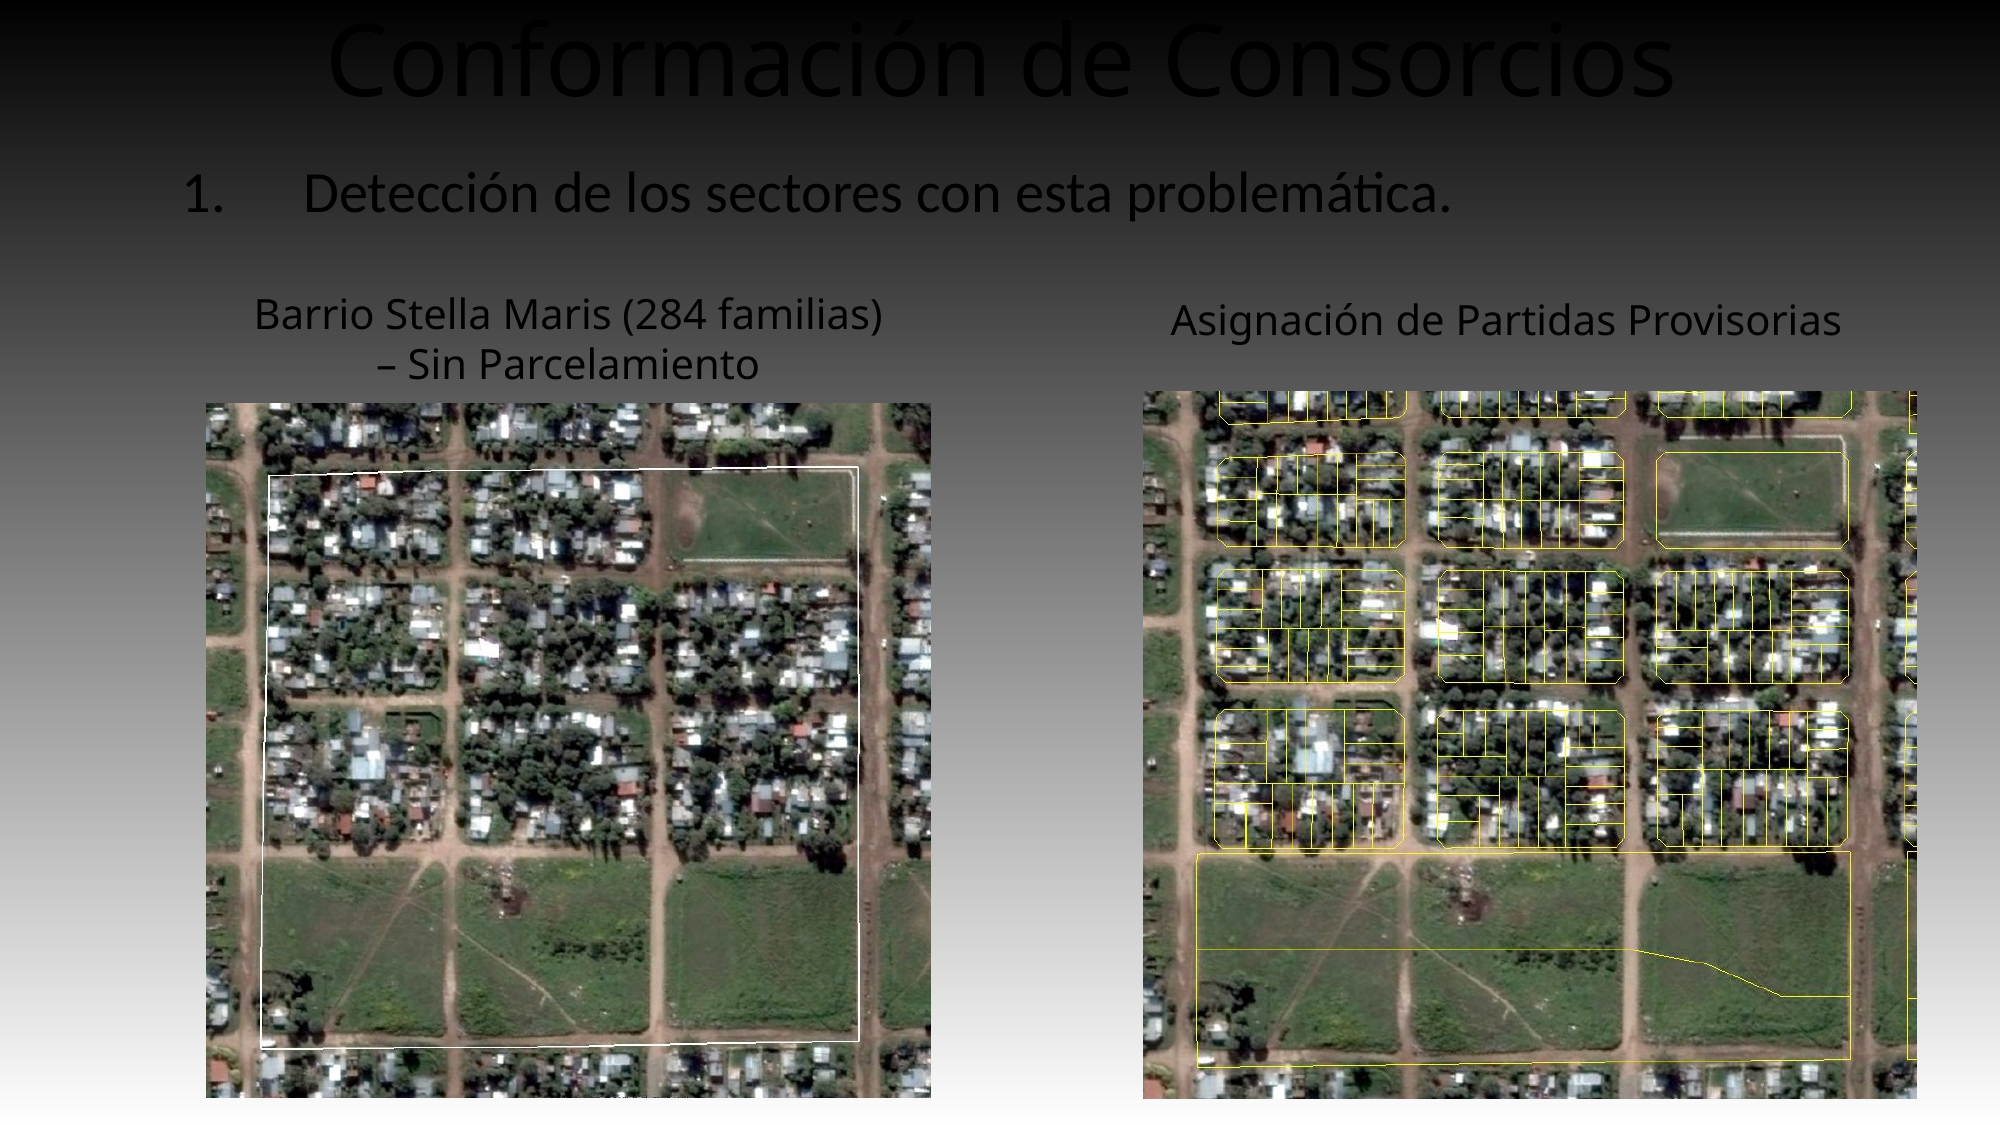

Conformación de Consorcios
Detección de los sectores con esta problemática.
Asignación de Partidas Provisorias
# Barrio Stella Maris (284 familias) – Sin Parcelamiento